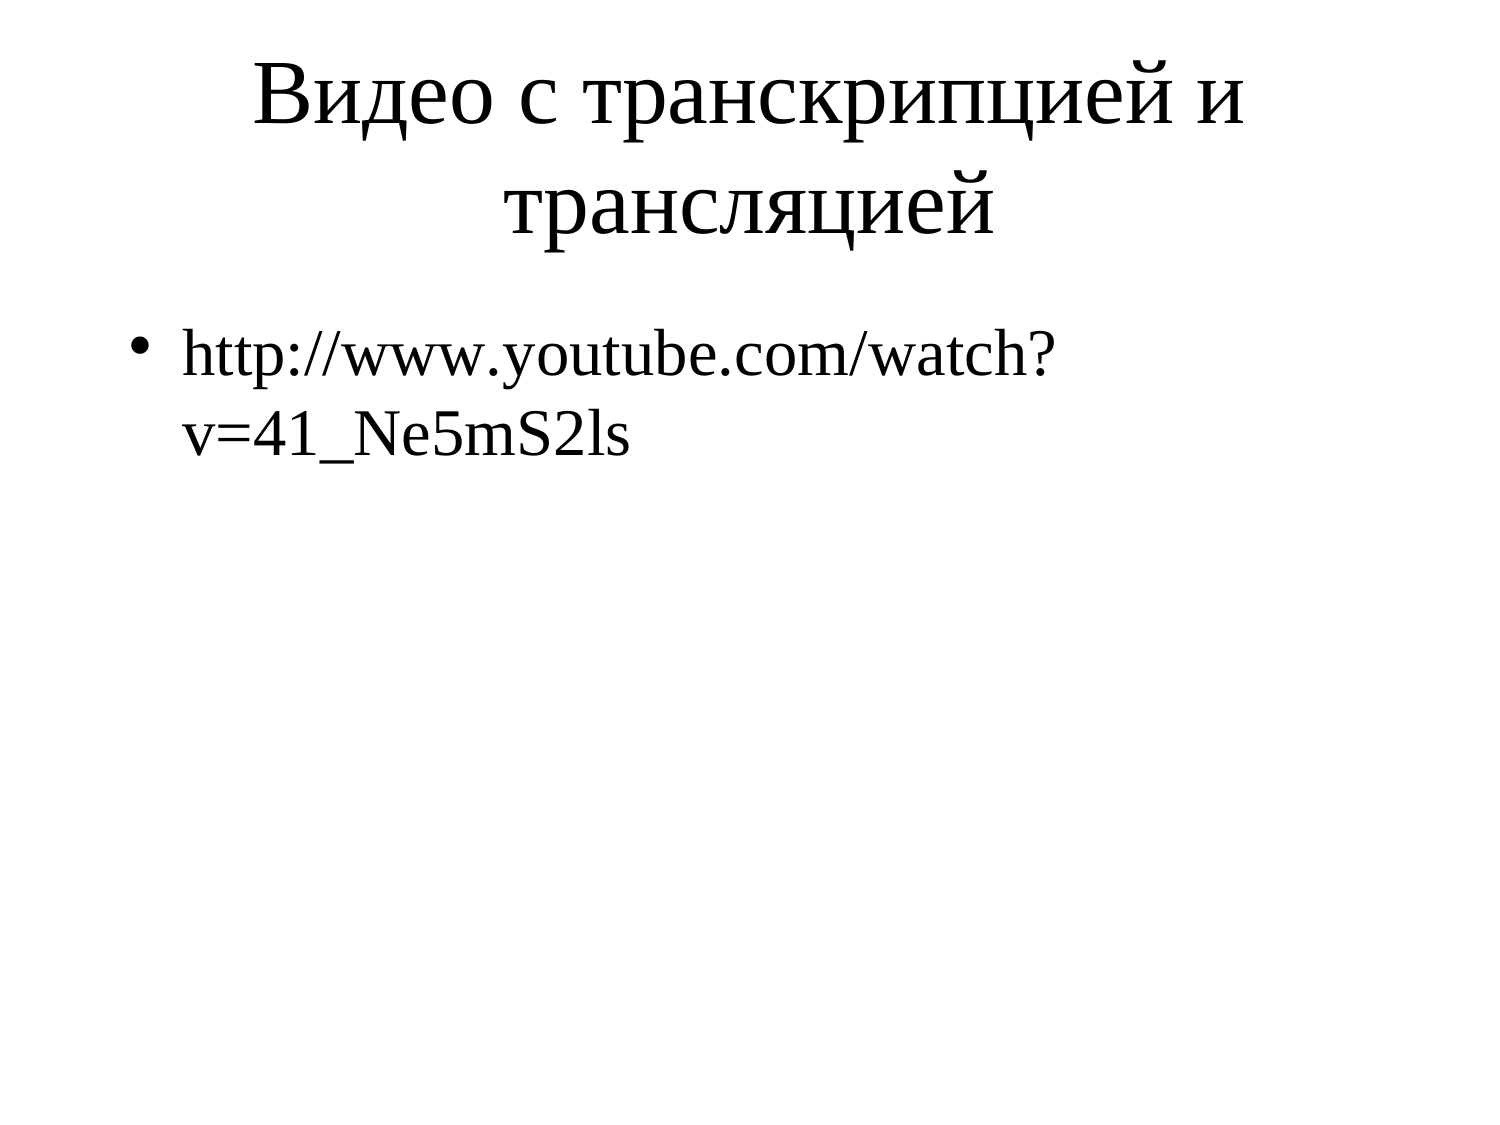

# Видео с транскрипцией и трансляцией
http://www.youtube.com/watch?v=41_Ne5mS2ls